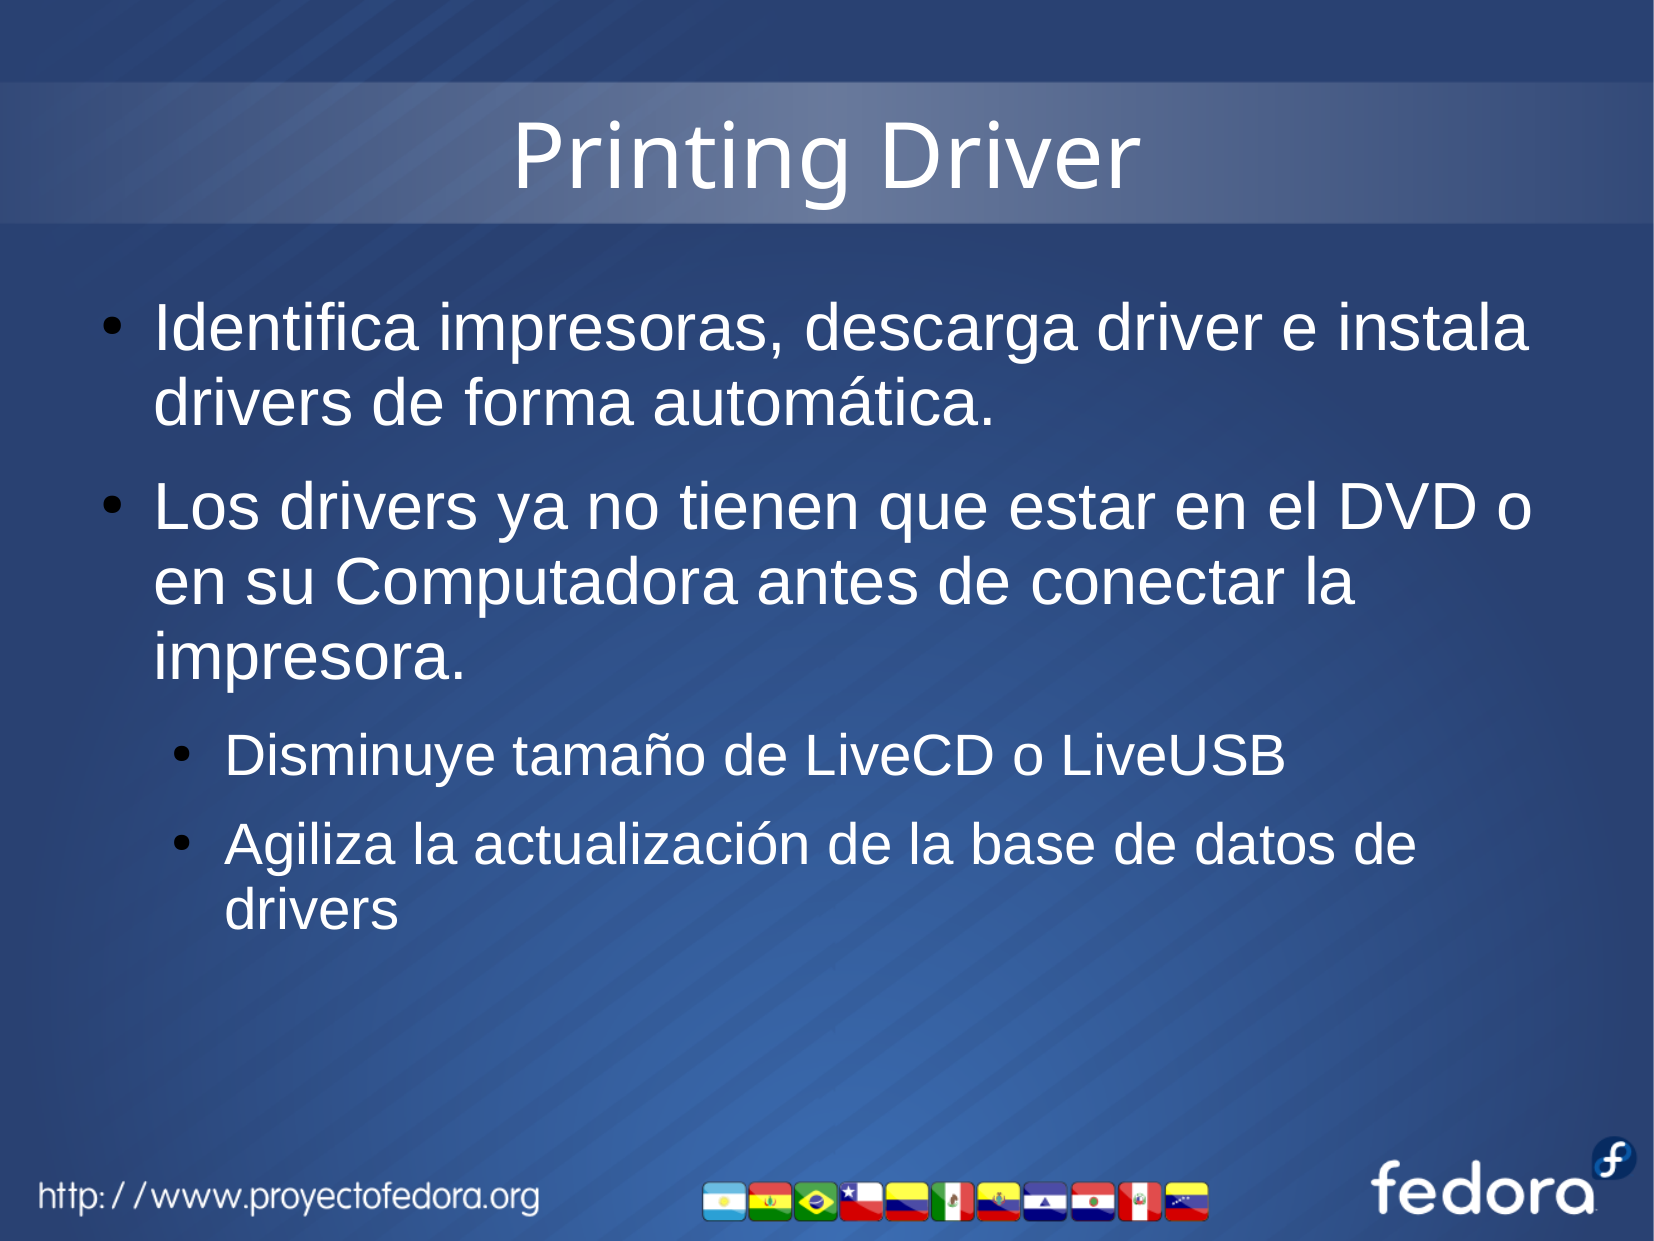

# Printing Driver
Identifica impresoras, descarga driver e instala drivers de forma automática.
Los drivers ya no tienen que estar en el DVD o en su Computadora antes de conectar la impresora.
Disminuye tamaño de LiveCD o LiveUSB
Agiliza la actualización de la base de datos de drivers